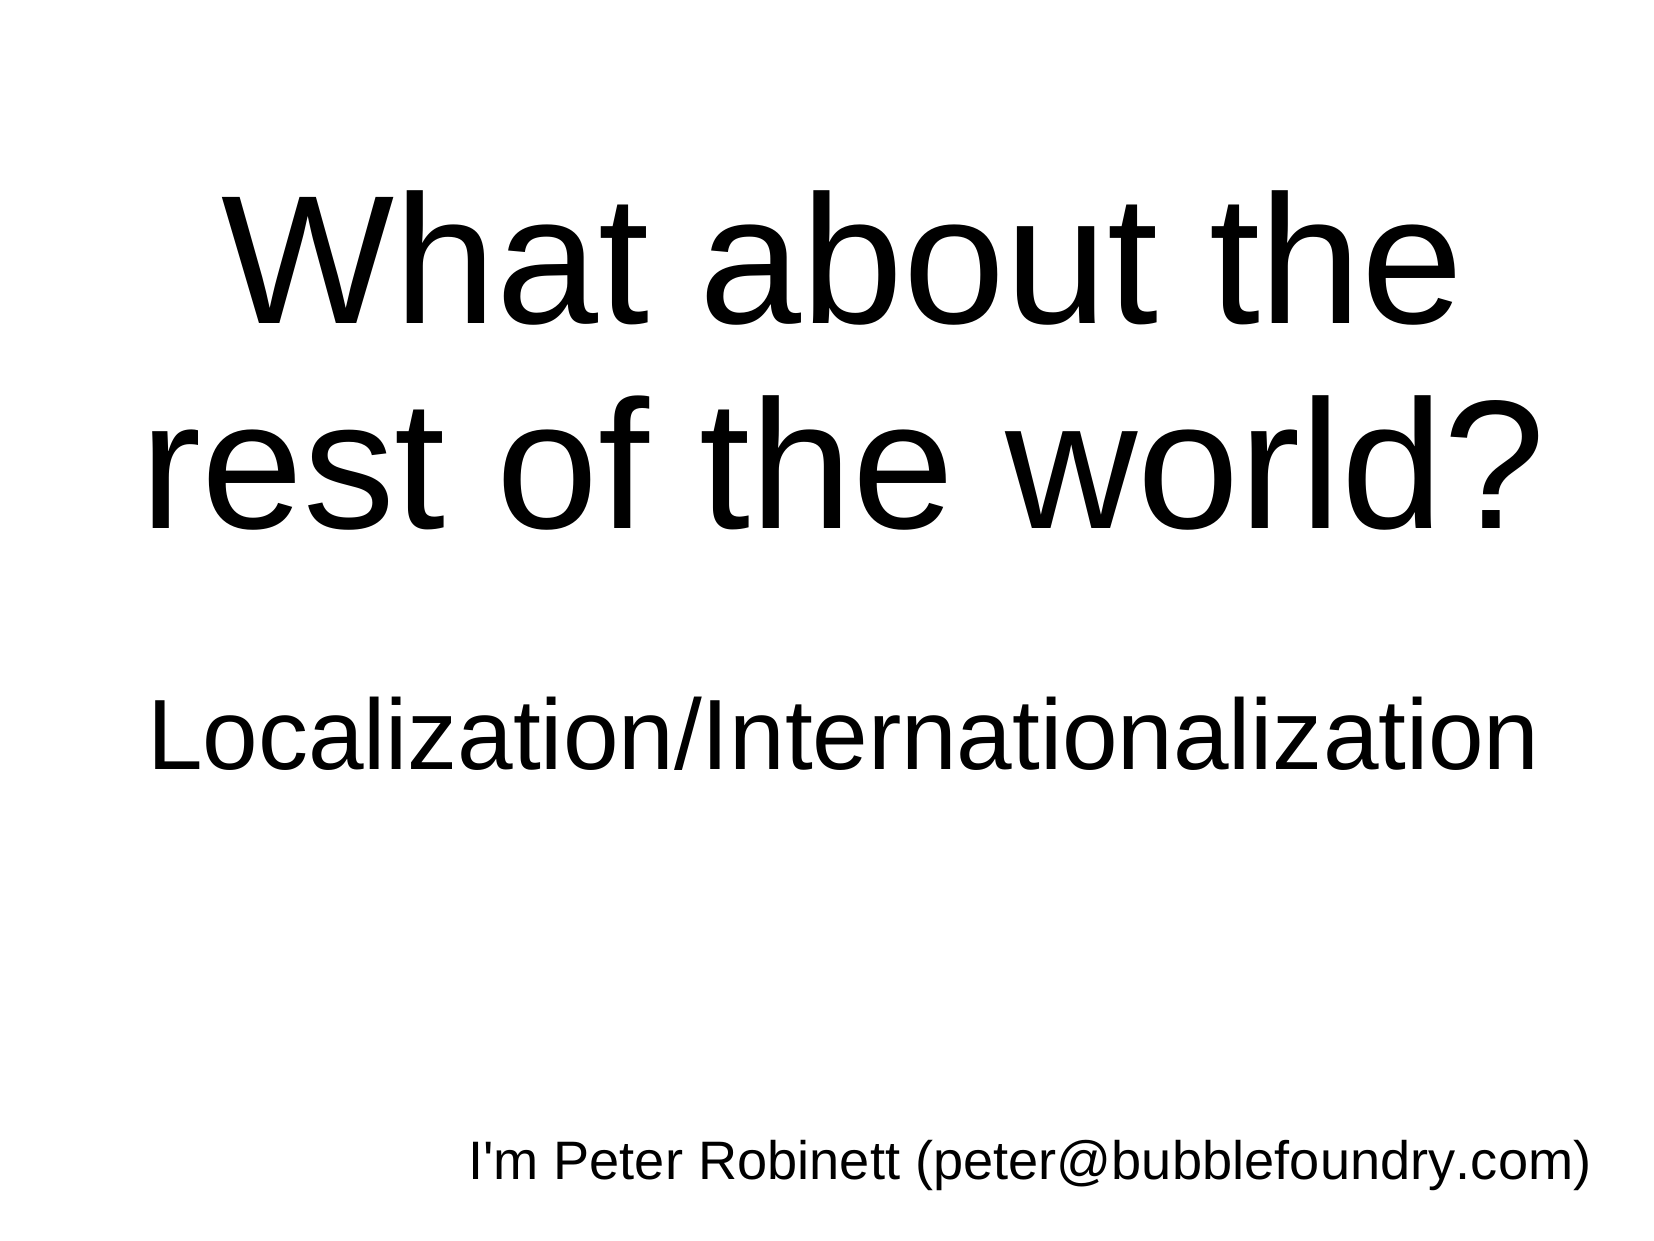

What about the rest of the world?
Localization/Internationalization
I'm Peter Robinett (peter@bubblefoundry.com)